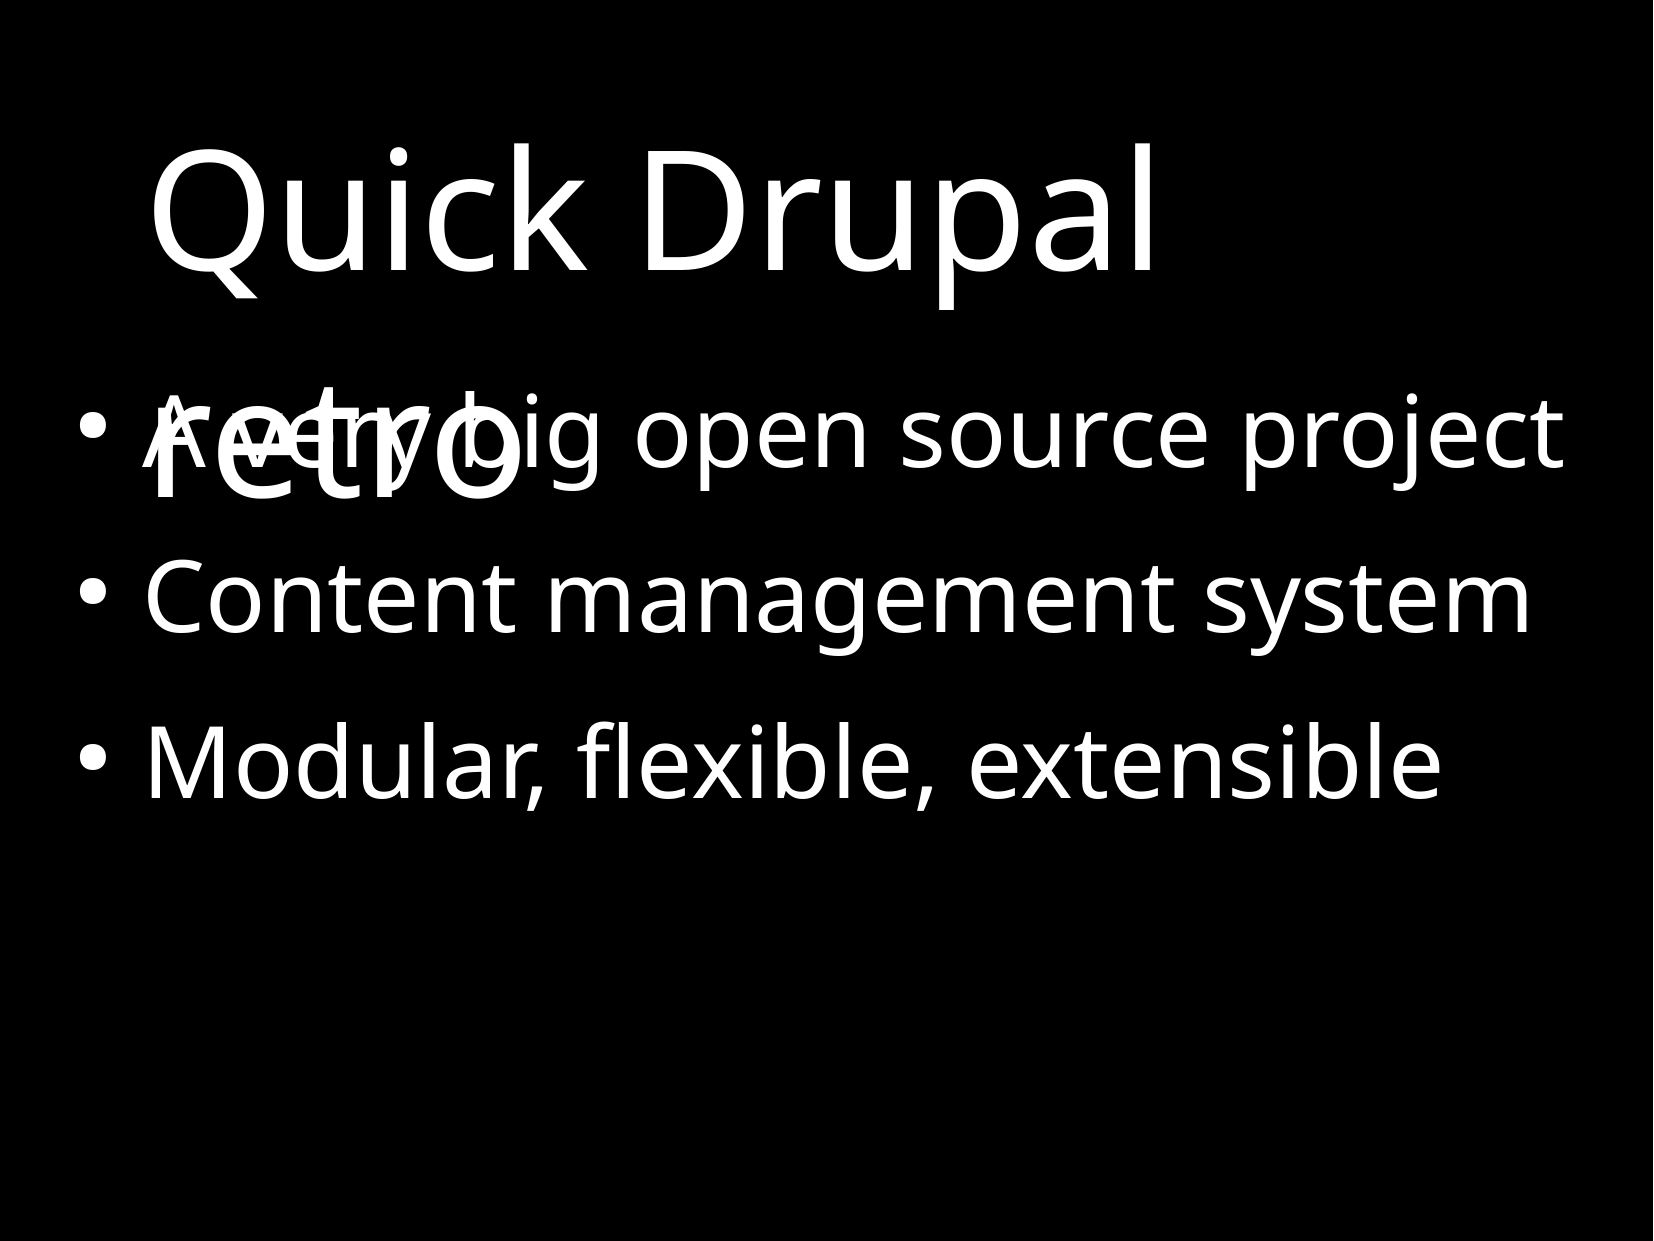

# Quick Drupal retro
A very big open source project
Content management system
Modular, flexible, extensible